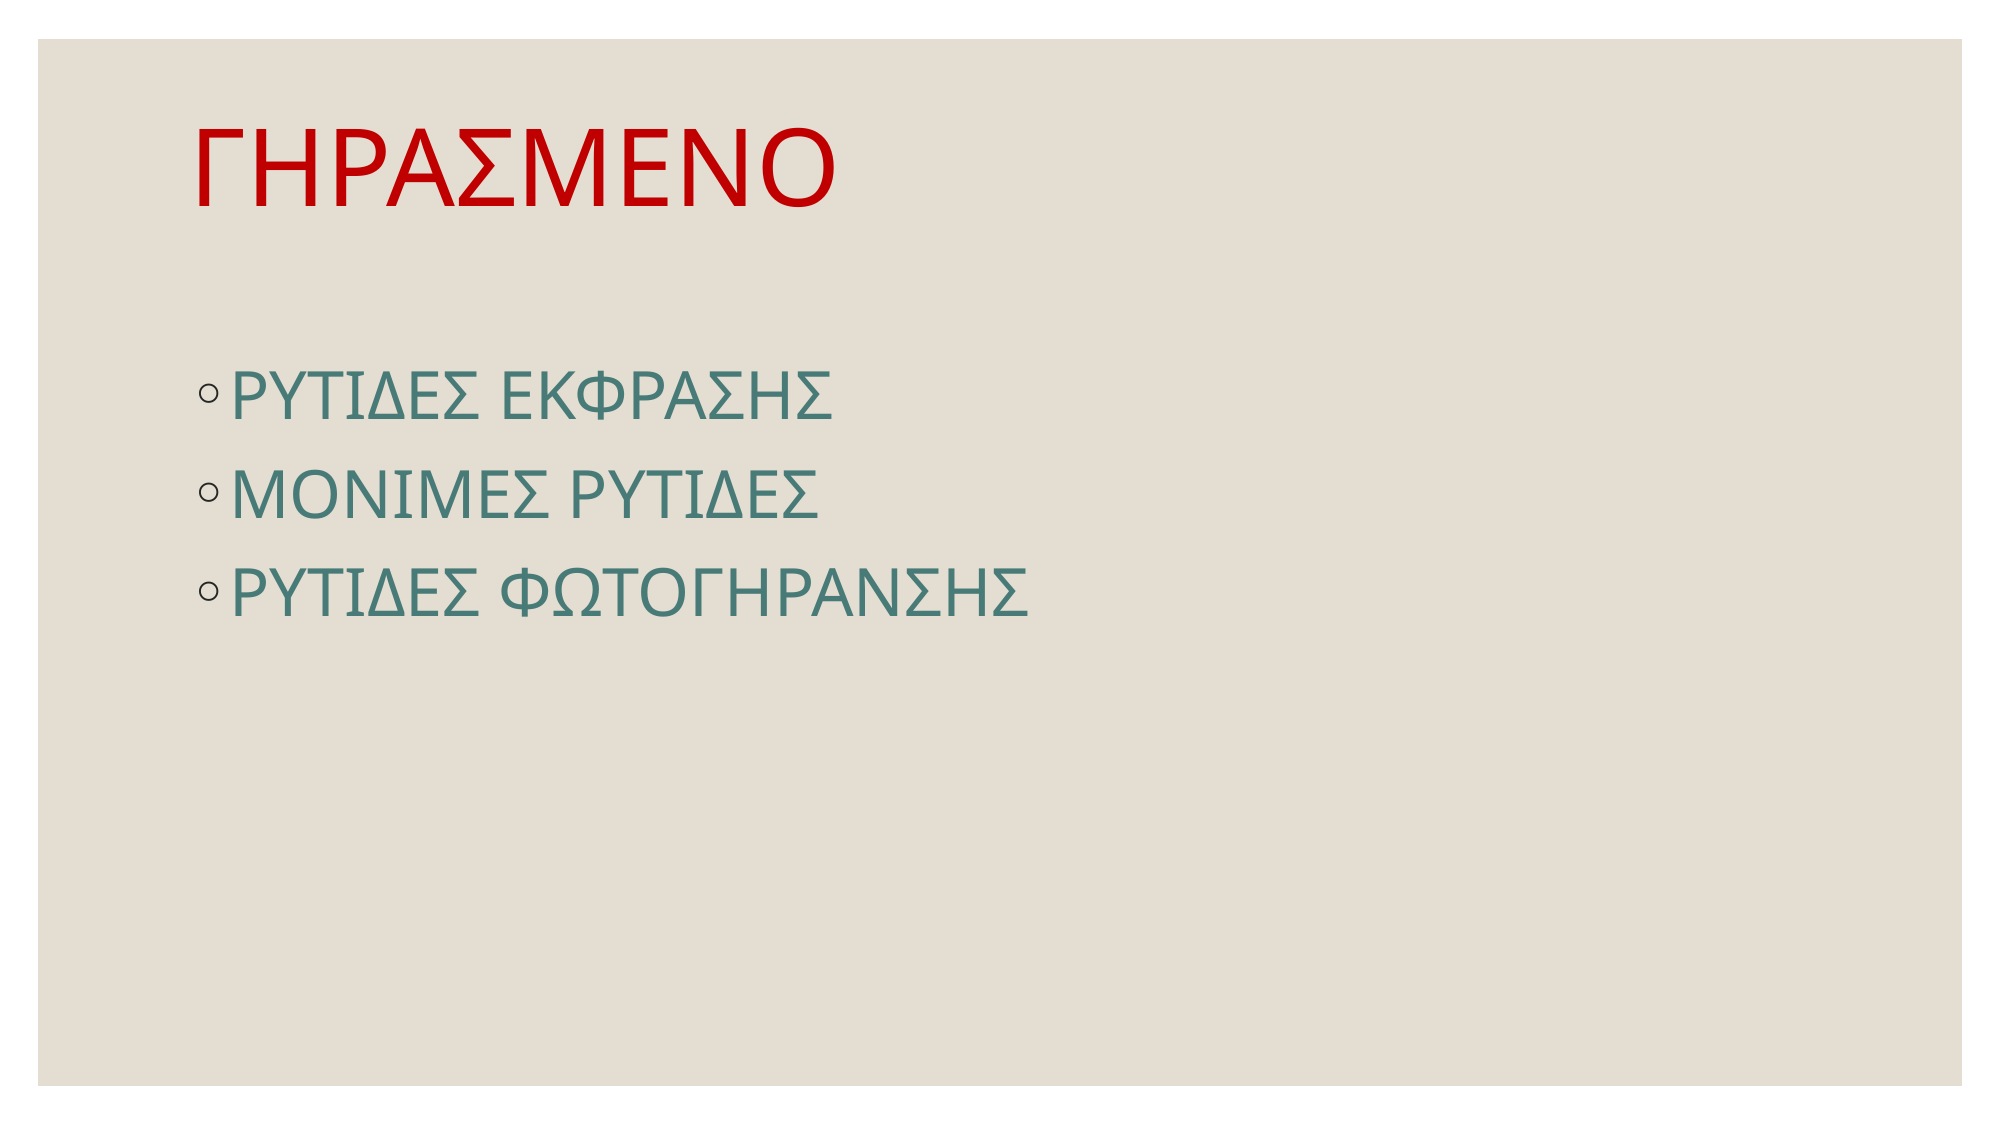

# ΓΗΡΑΣΜΕΝΟ
ΡΥΤΙΔΕΣ ΕΚΦΡΑΣΗΣ
ΜΟΝΙΜΕΣ ΡΥΤΙΔΕΣ
ΡΥΤΙΔΕΣ ΦΩΤΟΓΗΡΑΝΣΗΣ